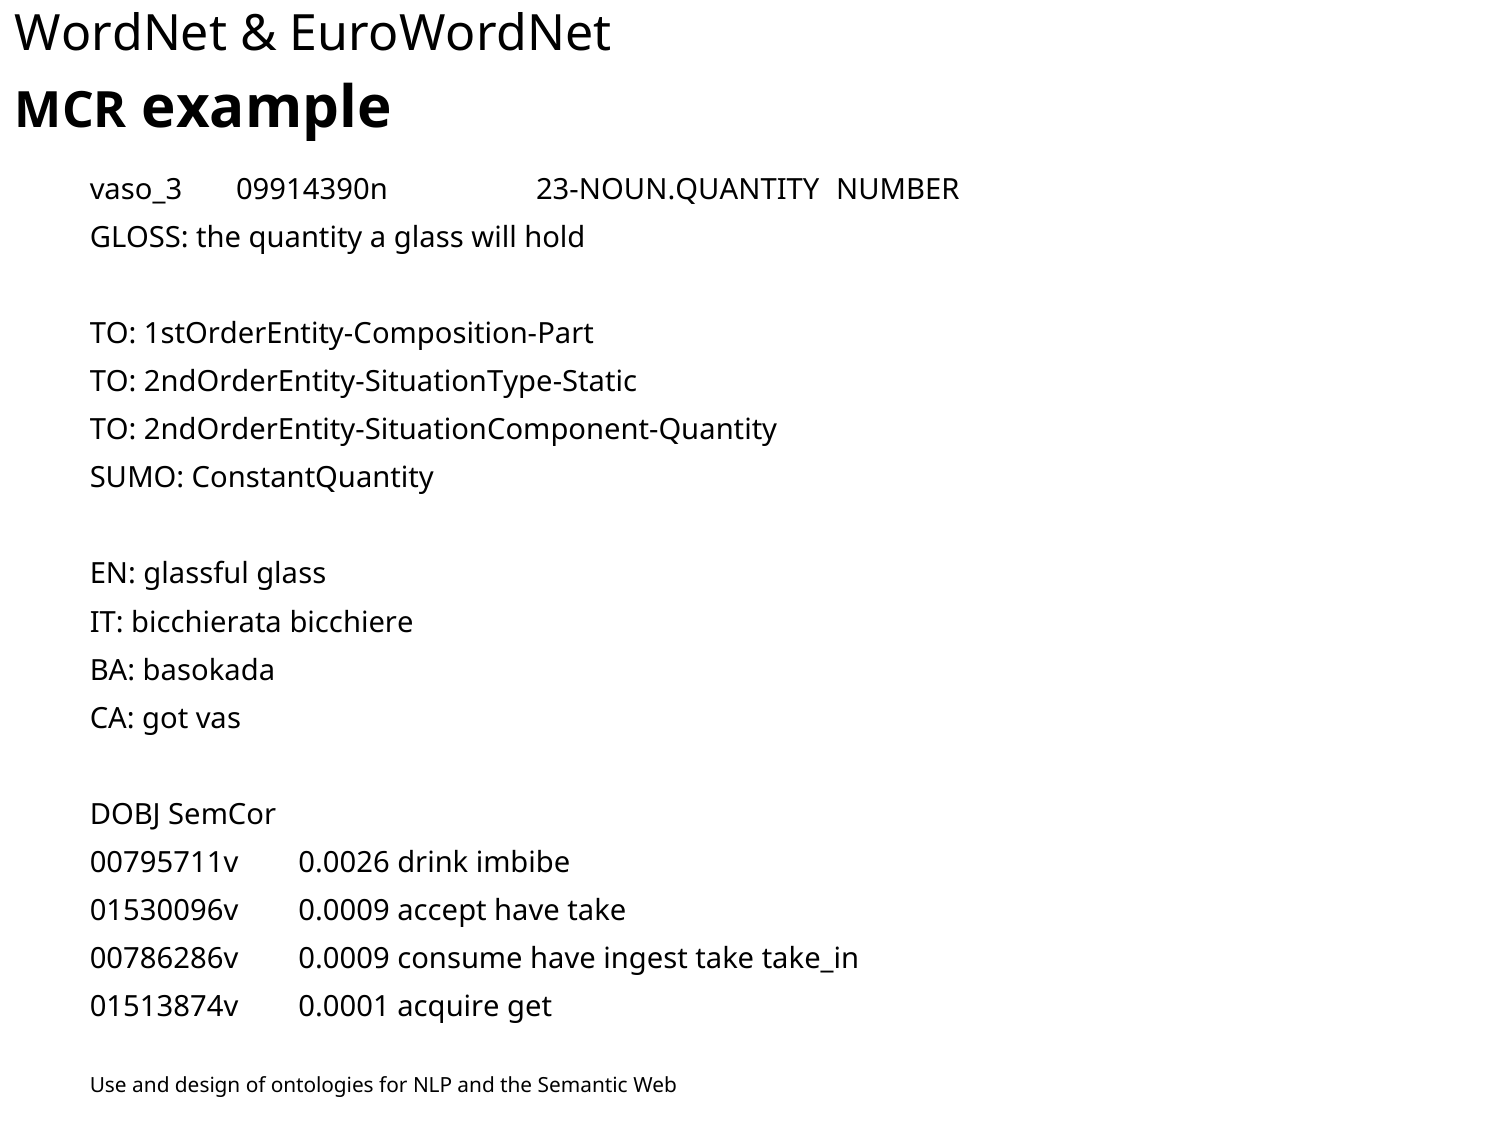

# WordNet & EuroWordNet MCR example
vaso_3 	09914390n 	23-NOUN.QUANTITY 	NUMBER
GLOSS: the quantity a glass will hold
TO: 1stOrderEntity-Composition-Part
TO: 2ndOrderEntity-SituationType-Static
TO: 2ndOrderEntity-SituationComponent-Quantity
SUMO: ConstantQuantity
EN: glassful glass
IT: bicchierata bicchiere
BA: basokada
CA: got vas
DOBJ SemCor
00795711v 0.0026 drink imbibe
01530096v 0.0009 accept have take
00786286v 0.0009 consume have ingest take take_in
01513874v 0.0001 acquire get